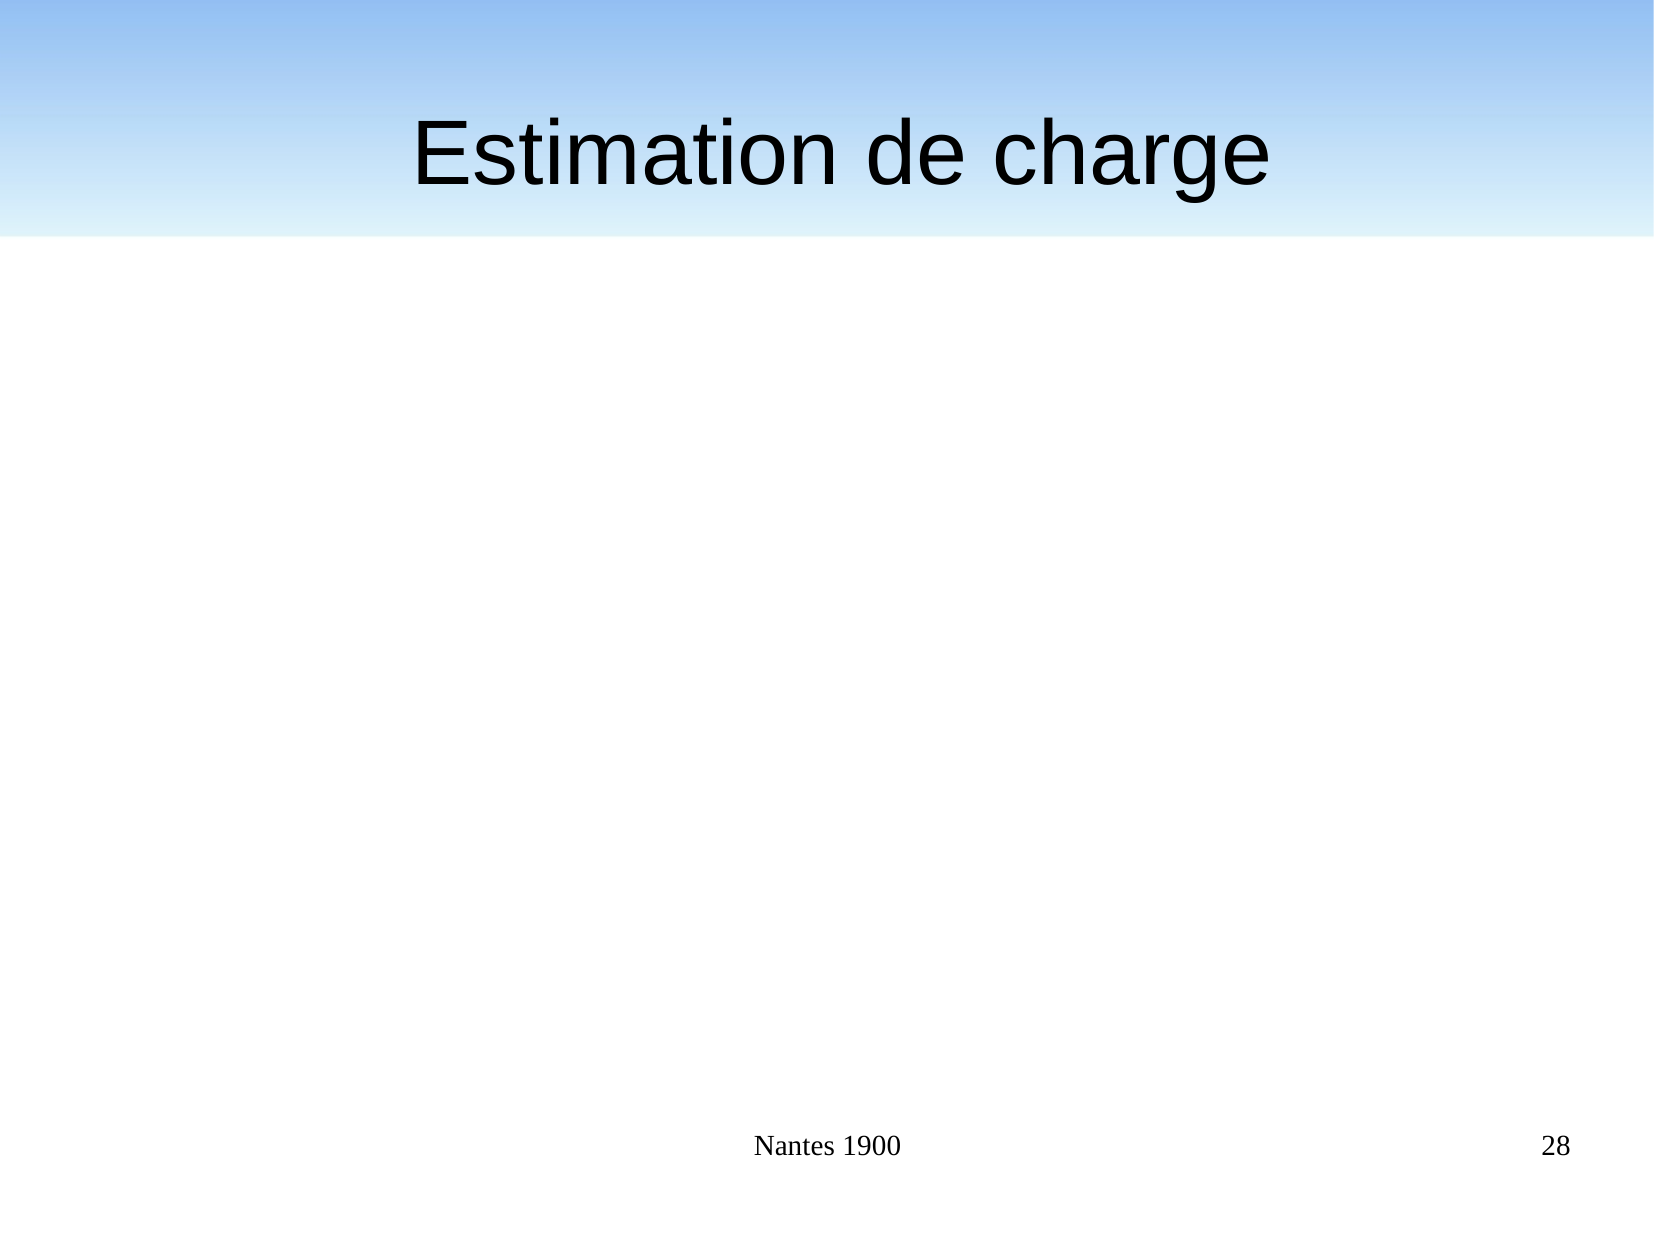

# Estimation de charge
Nantes 1900
28